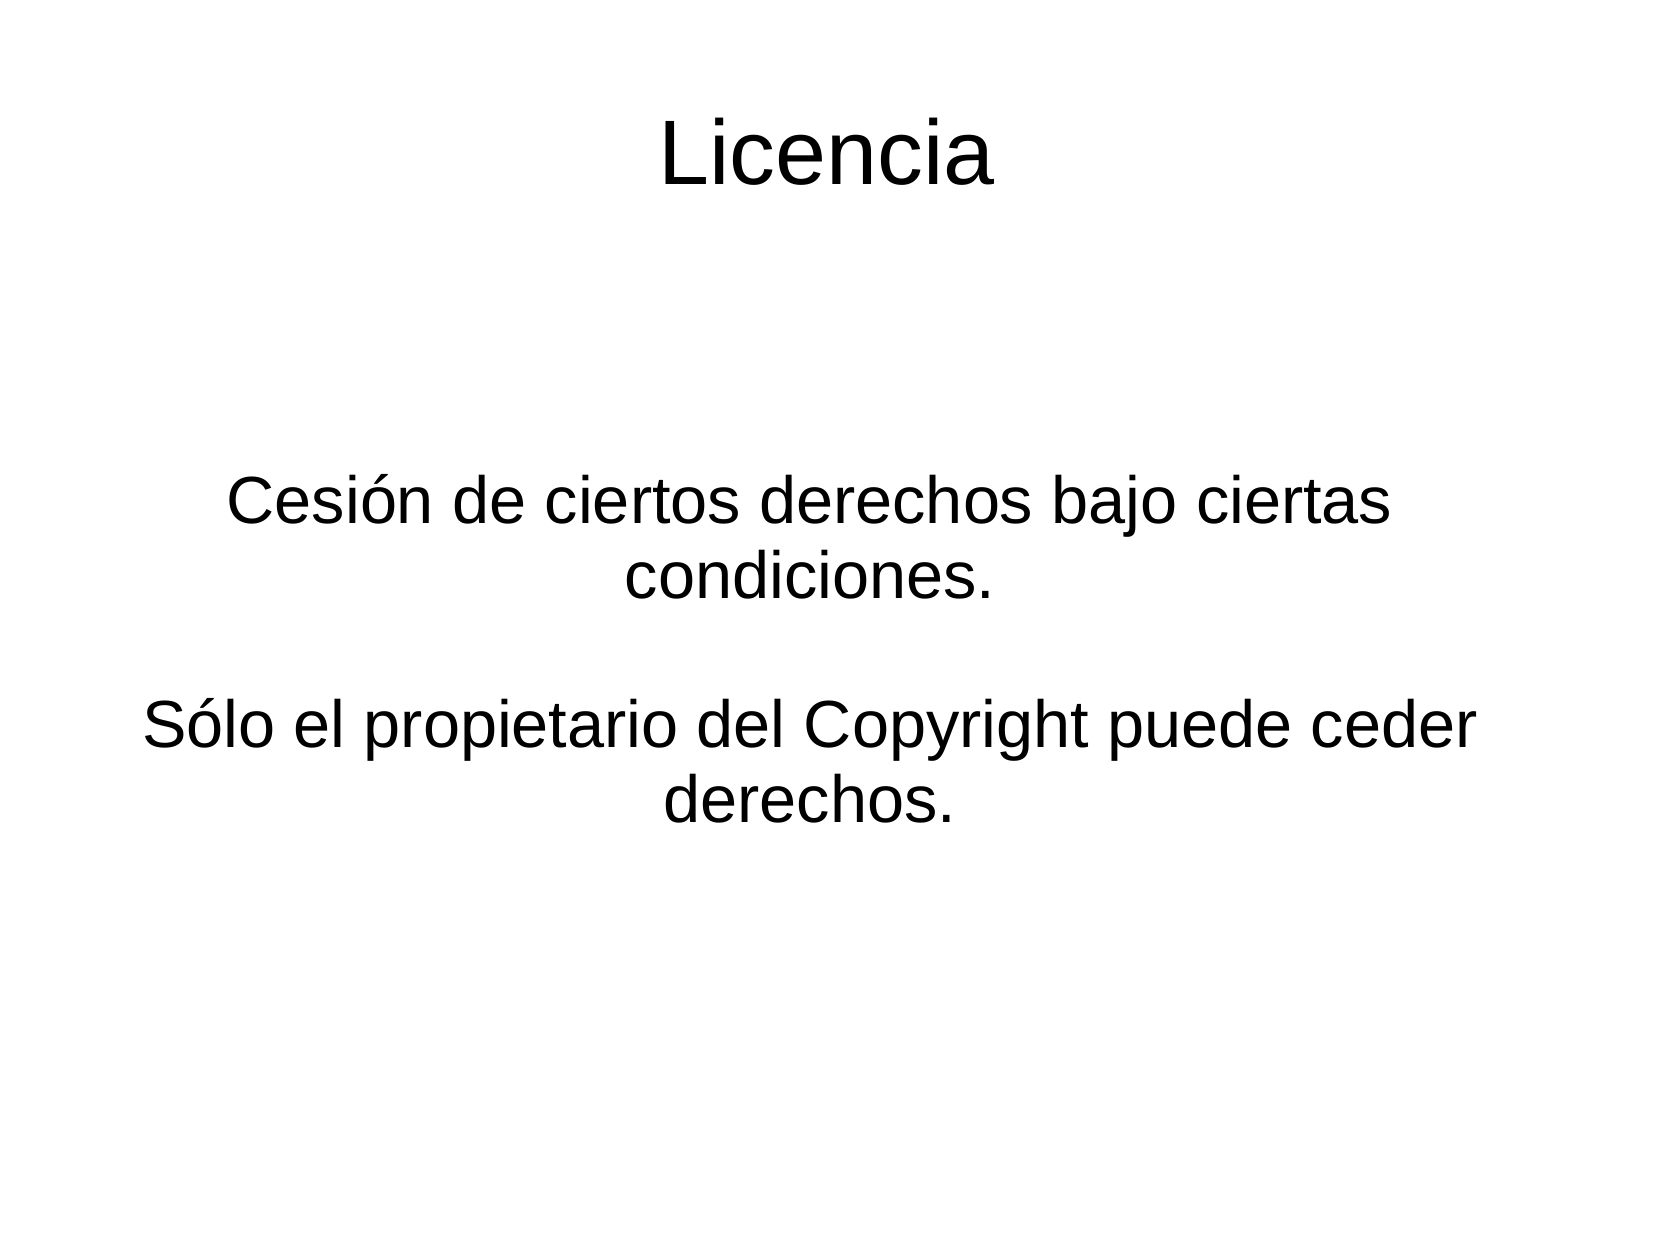

# Licencia
Cesión de ciertos derechos bajo ciertas condiciones.
Sólo el propietario del Copyright puede ceder derechos.